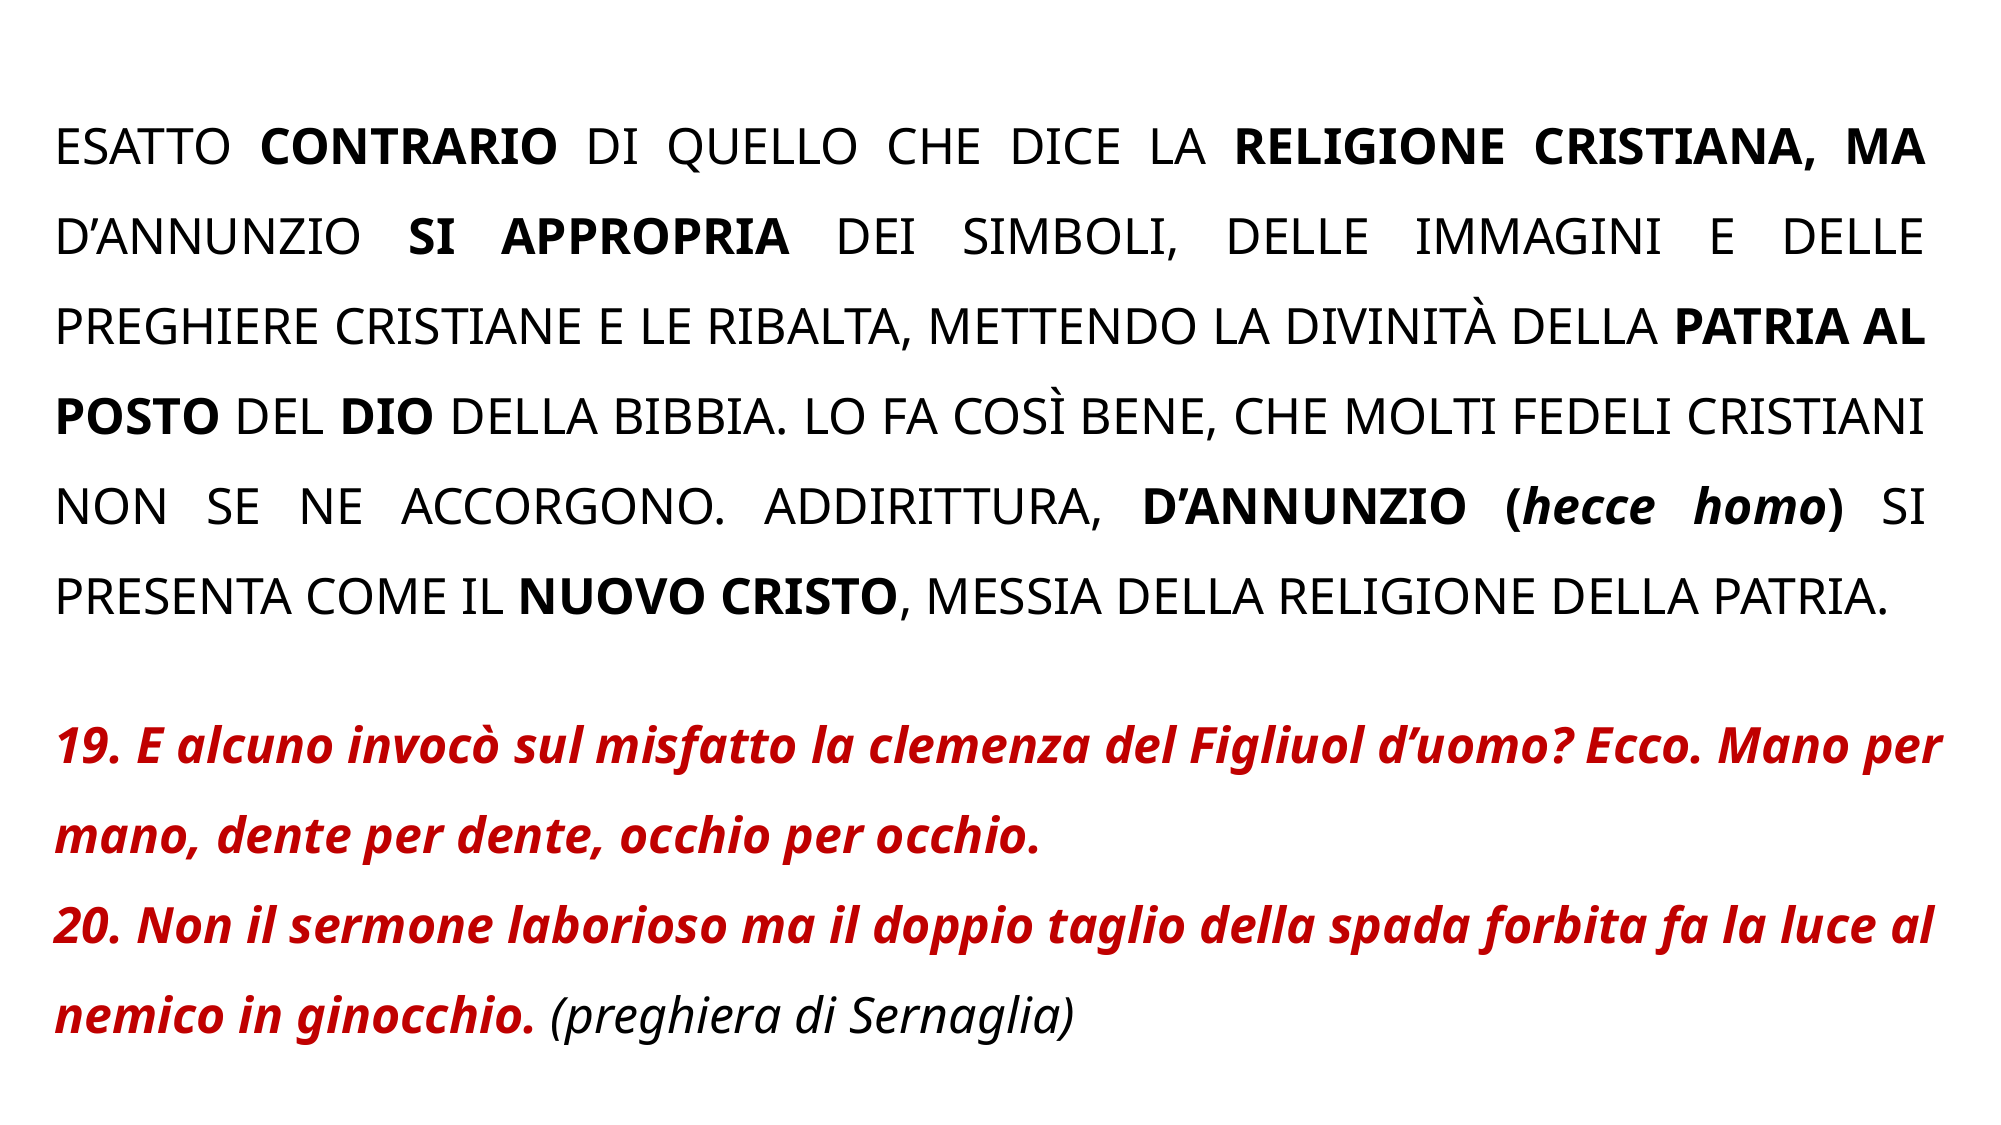

ESATTO CONTRARIO DI QUELLO CHE DICE LA RELIGIONE CRISTIANA, MA D’ANNUNZIO SI APPROPRIA DEI SIMBOLI, DELLE IMMAGINI E DELLE PREGHIERE CRISTIANE E LE RIBALTA, METTENDO LA DIVINITÀ DELLA PATRIA AL POSTO DEL DIO DELLA BIBBIA. LO FA COSÌ BENE, CHE MOLTI FEDELI CRISTIANI NON SE NE ACCORGONO. ADDIRITTURA, D’ANNUNZIO (hecce homo) SI PRESENTA COME IL NUOVO CRISTO, MESSIA DELLA RELIGIONE DELLA PATRIA.
19. E alcuno invocò sul misfatto la clemenza del Figliuol d’uomo? Ecco. Mano per mano, dente per dente, occhio per occhio.
20. Non il sermone laborioso ma il doppio taglio della spada forbita fa la luce al nemico in ginocchio. (preghiera di Sernaglia)